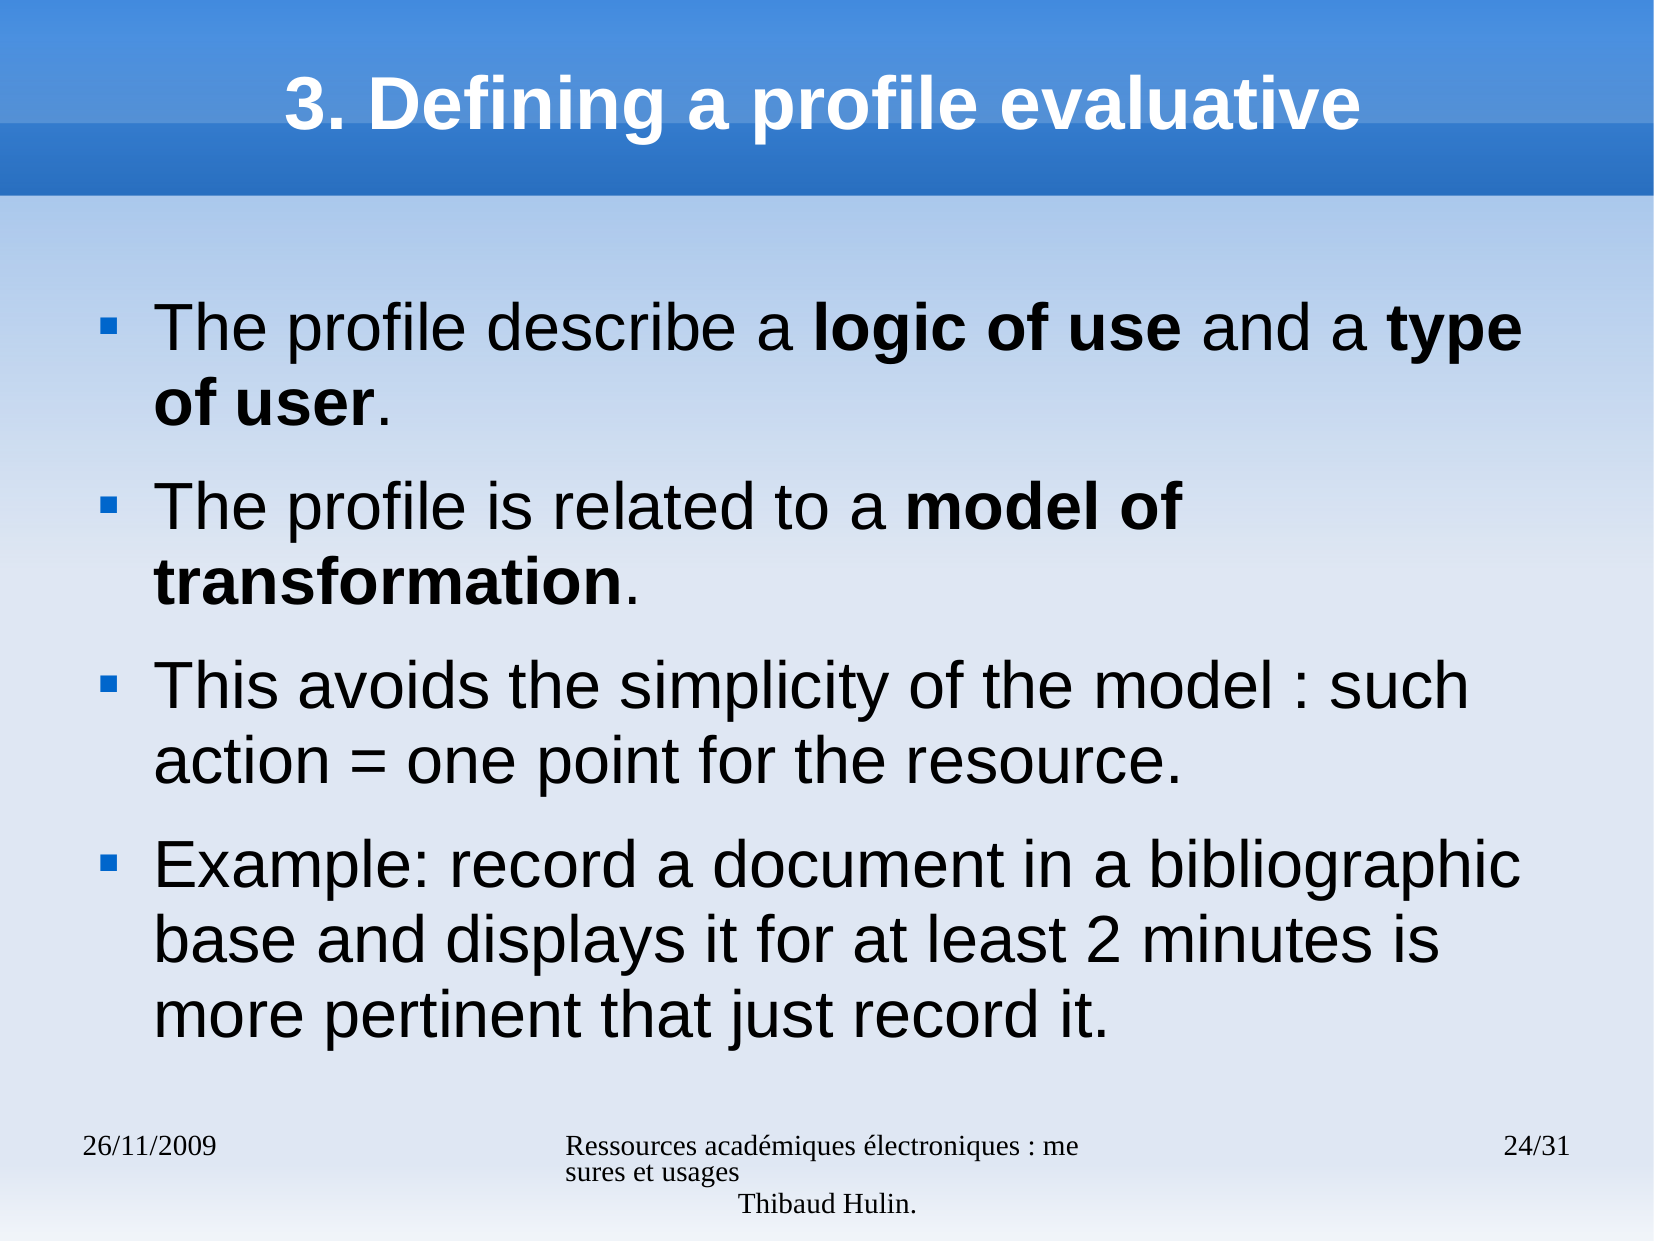

# 3. Defining a profile evaluative
The profile describe a logic of use and a type of user.
The profile is related to a model of transformation.
This avoids the simplicity of the model : such action = one point for the resource.
Example: record a document in a bibliographic base and displays it for at least 2 minutes is more pertinent that just record it.
26/11/2009
Ressources académiques électroniques : mesures et usages
24